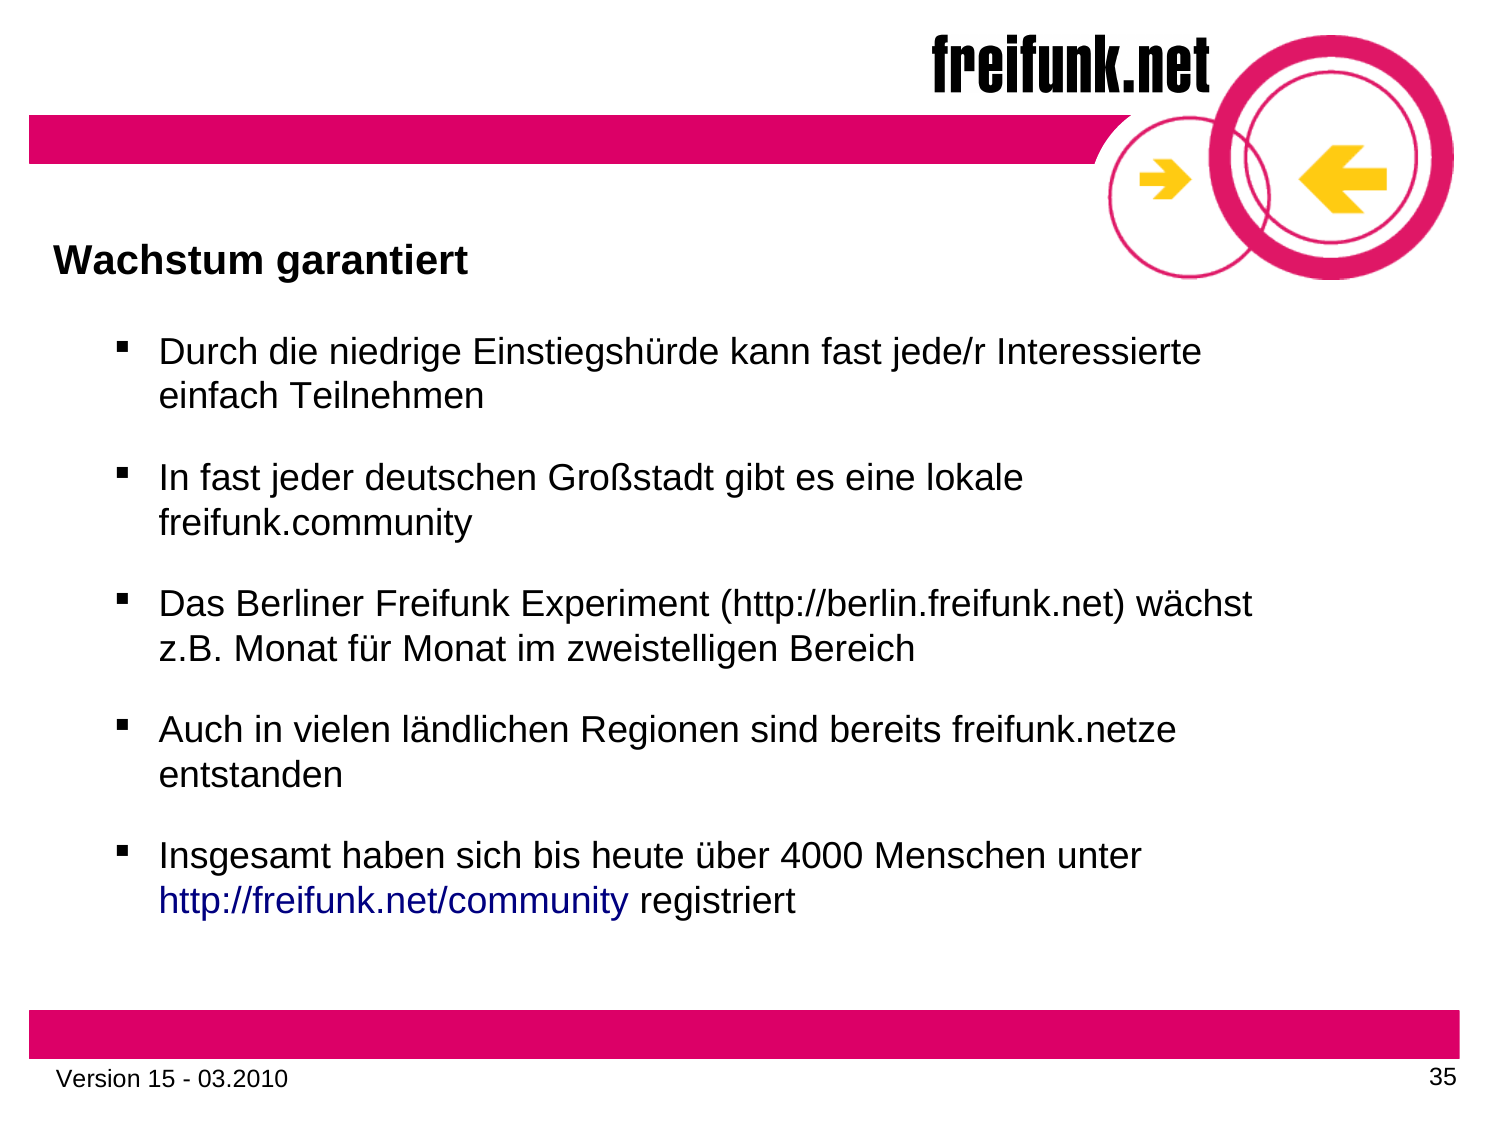

Wachstum garantiert
Durch die niedrige Einstiegshürde kann fast jede/r Interessierte einfach Teilnehmen
In fast jeder deutschen Großstadt gibt es eine lokale freifunk.community
Das Berliner Freifunk Experiment (http://berlin.freifunk.net) wächst z.B. Monat für Monat im zweistelligen Bereich
Auch in vielen ländlichen Regionen sind bereits freifunk.netze entstanden
Insgesamt haben sich bis heute über 4000 Menschen unter http://freifunk.net/community registriert
35
Version 15 - 03.2010